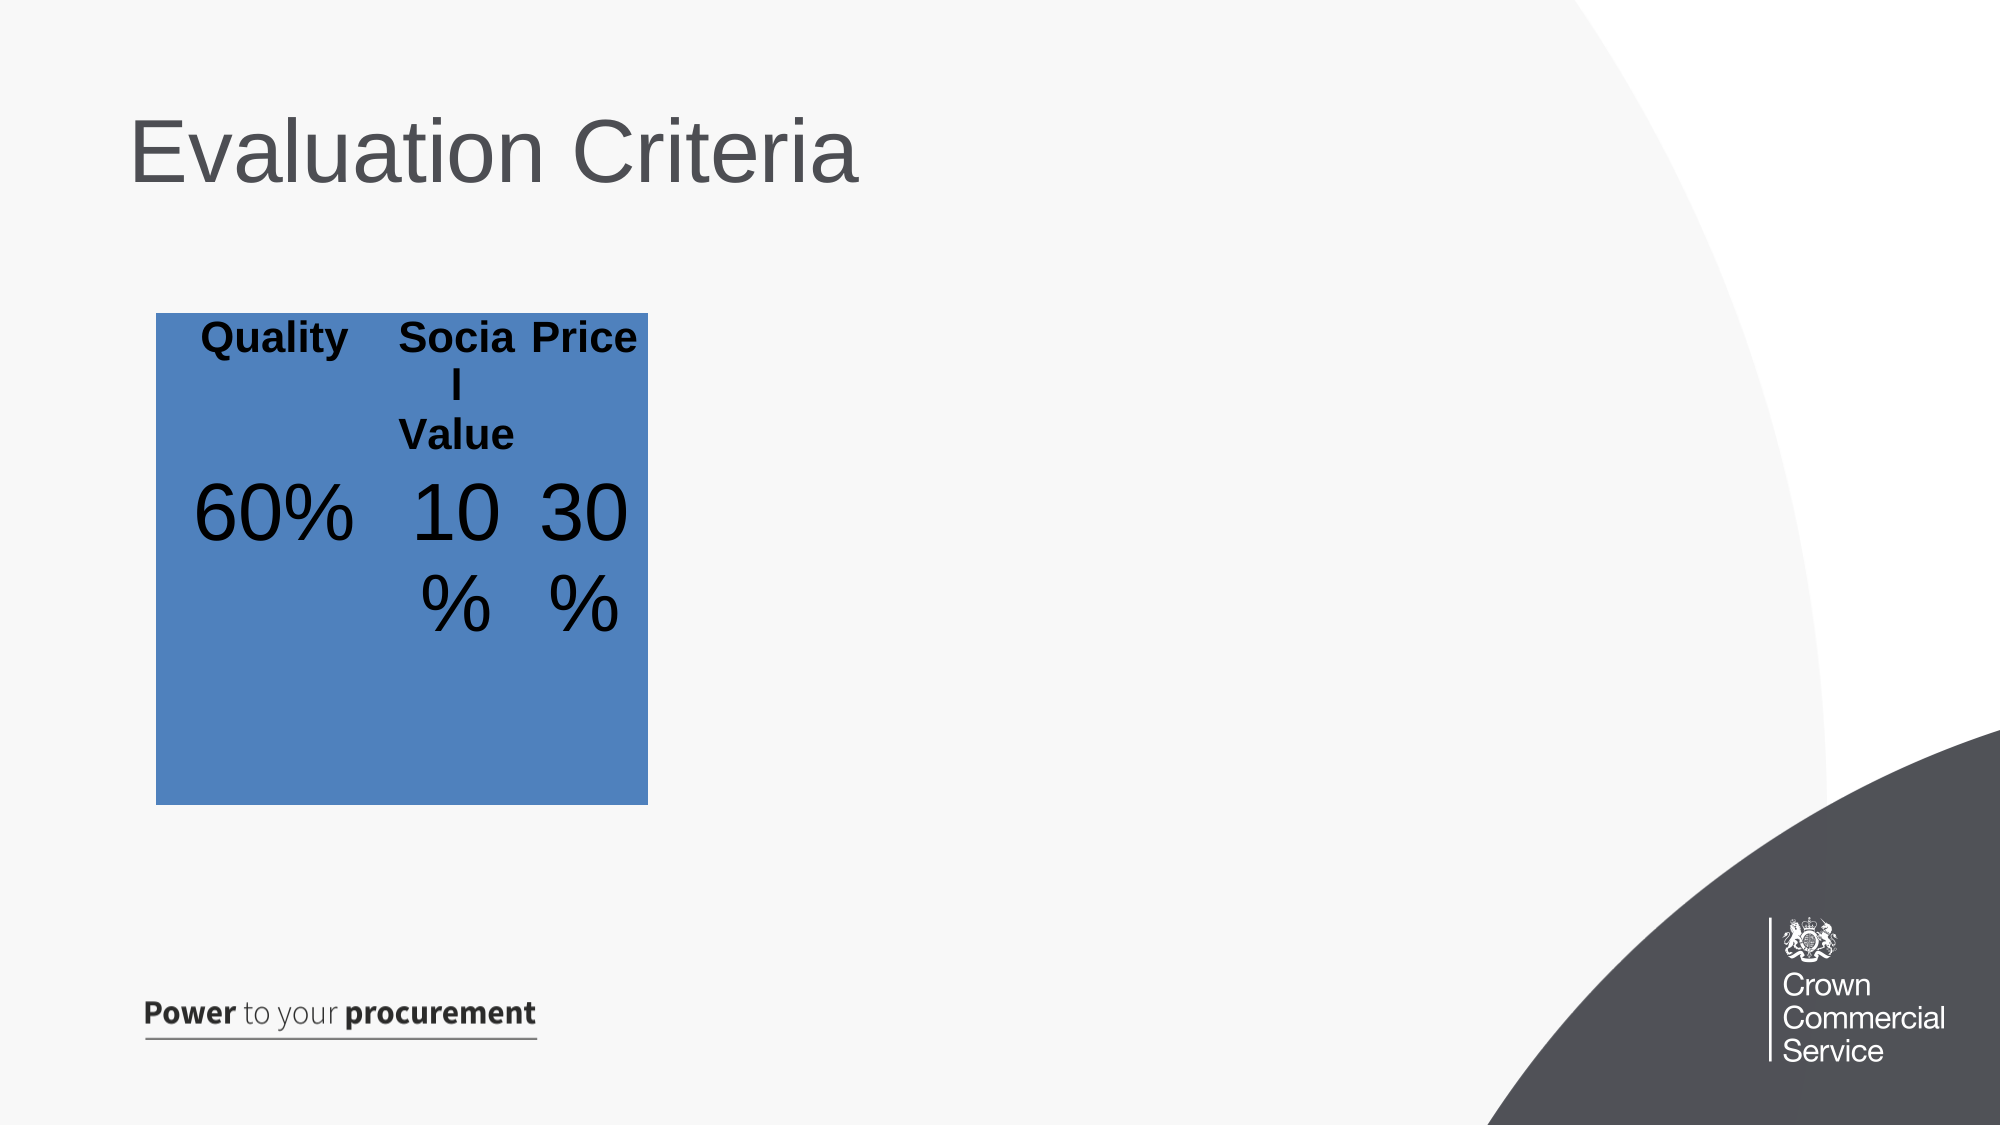

# Evaluation Criteria
| Quality | Social Value | Price |
| --- | --- | --- |
| 60% | 10% | 30% |